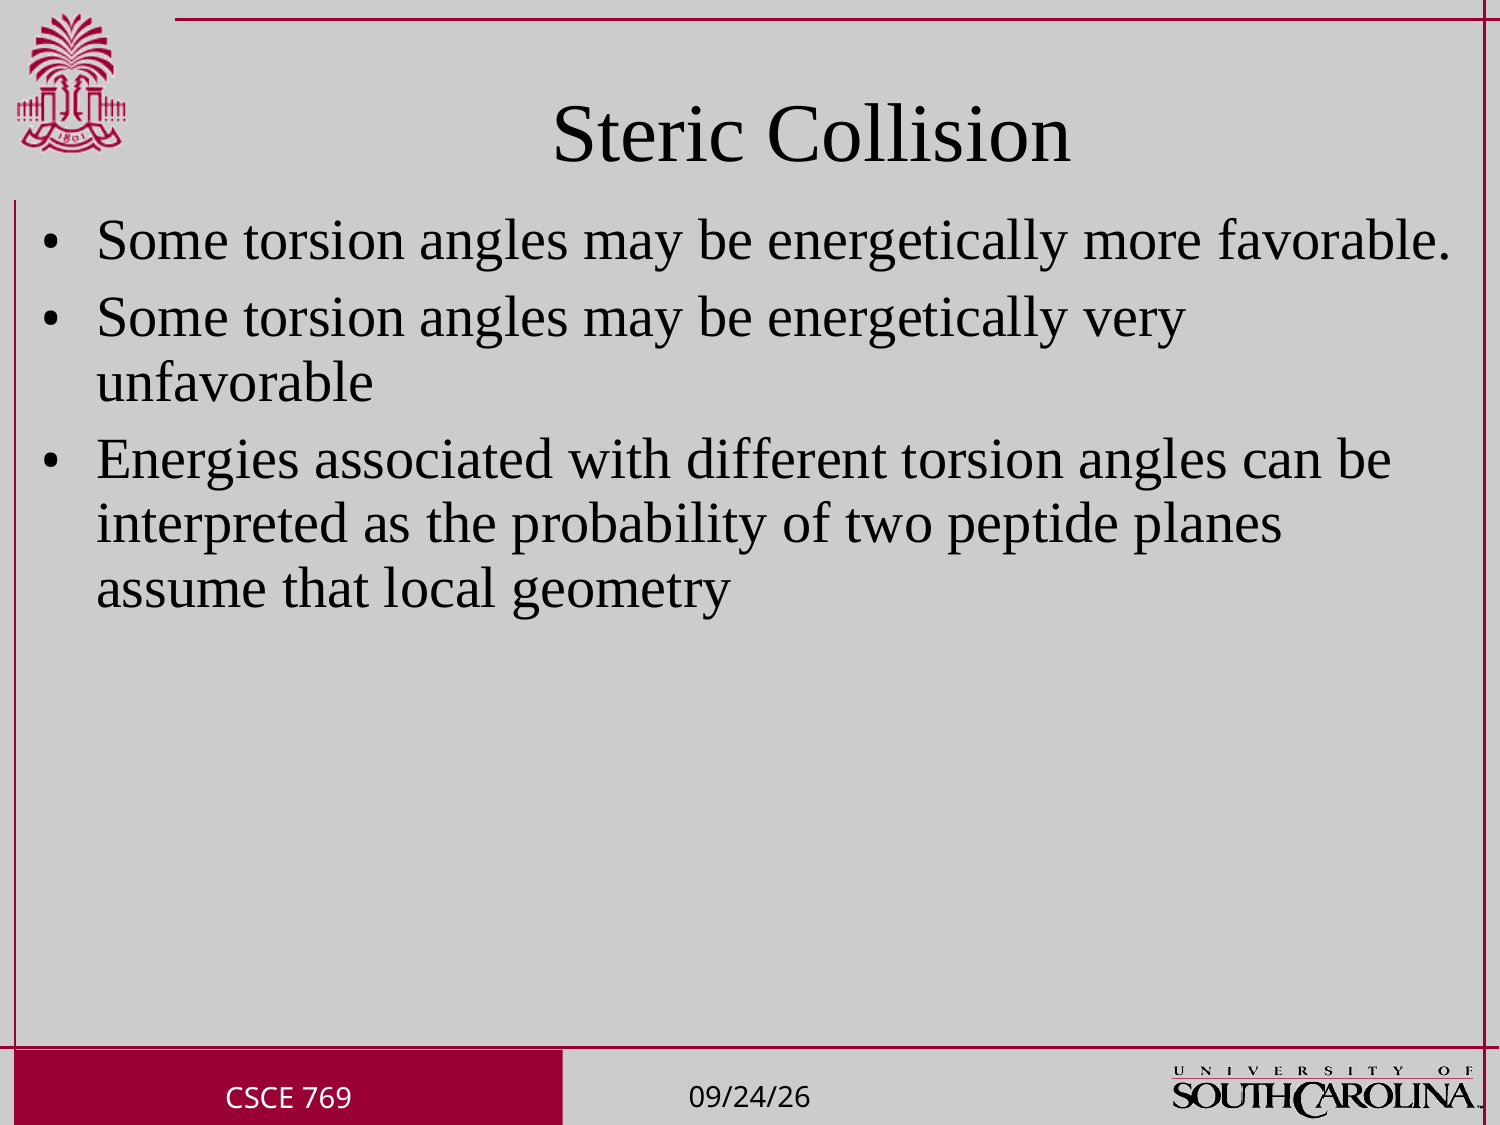

# Steric Collision
Some torsion angles may be energetically more favorable.
Some torsion angles may be energetically very unfavorable
Energies associated with different torsion angles can be interpreted as the probability of two peptide planes assume that local geometry